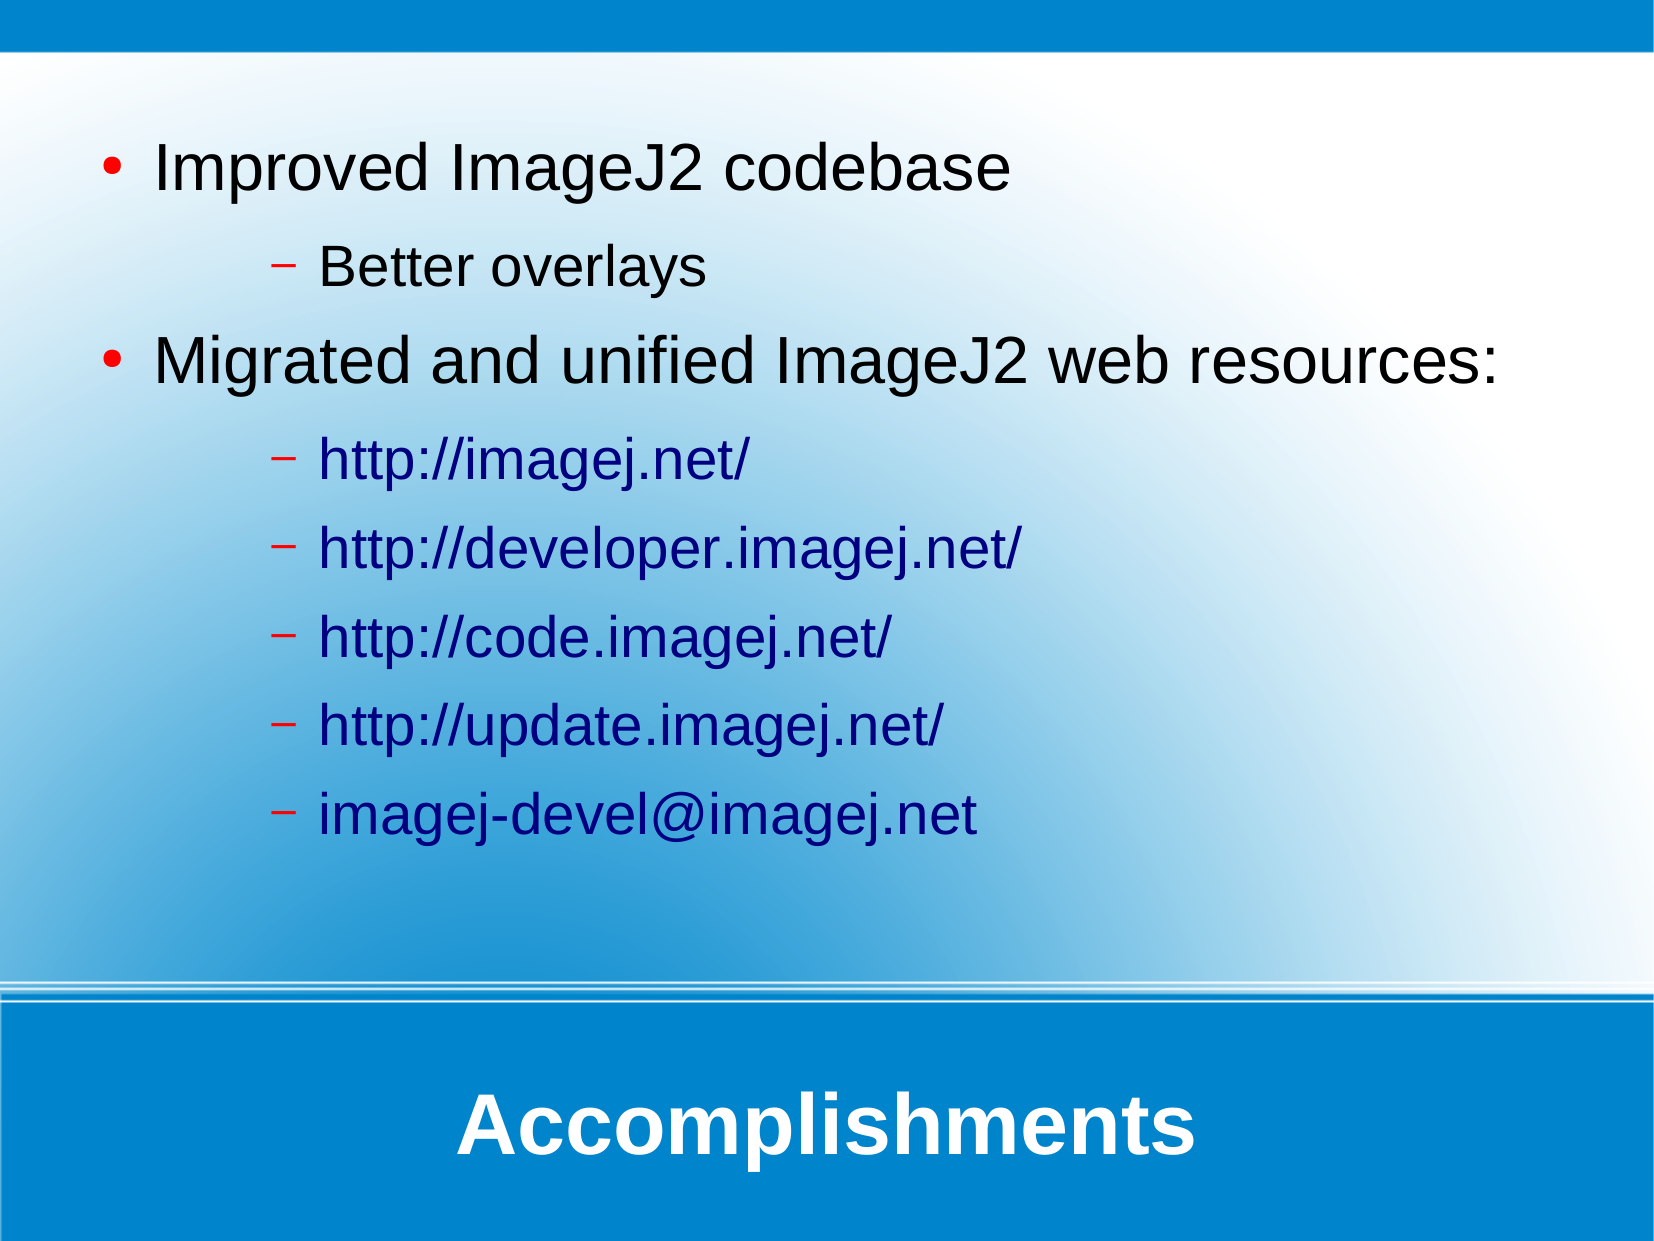

Improved ImageJ2 codebase
Better overlays
Migrated and unified ImageJ2 web resources:
http://imagej.net/
http://developer.imagej.net/
http://code.imagej.net/
http://update.imagej.net/
imagej-devel@imagej.net
# Accomplishments